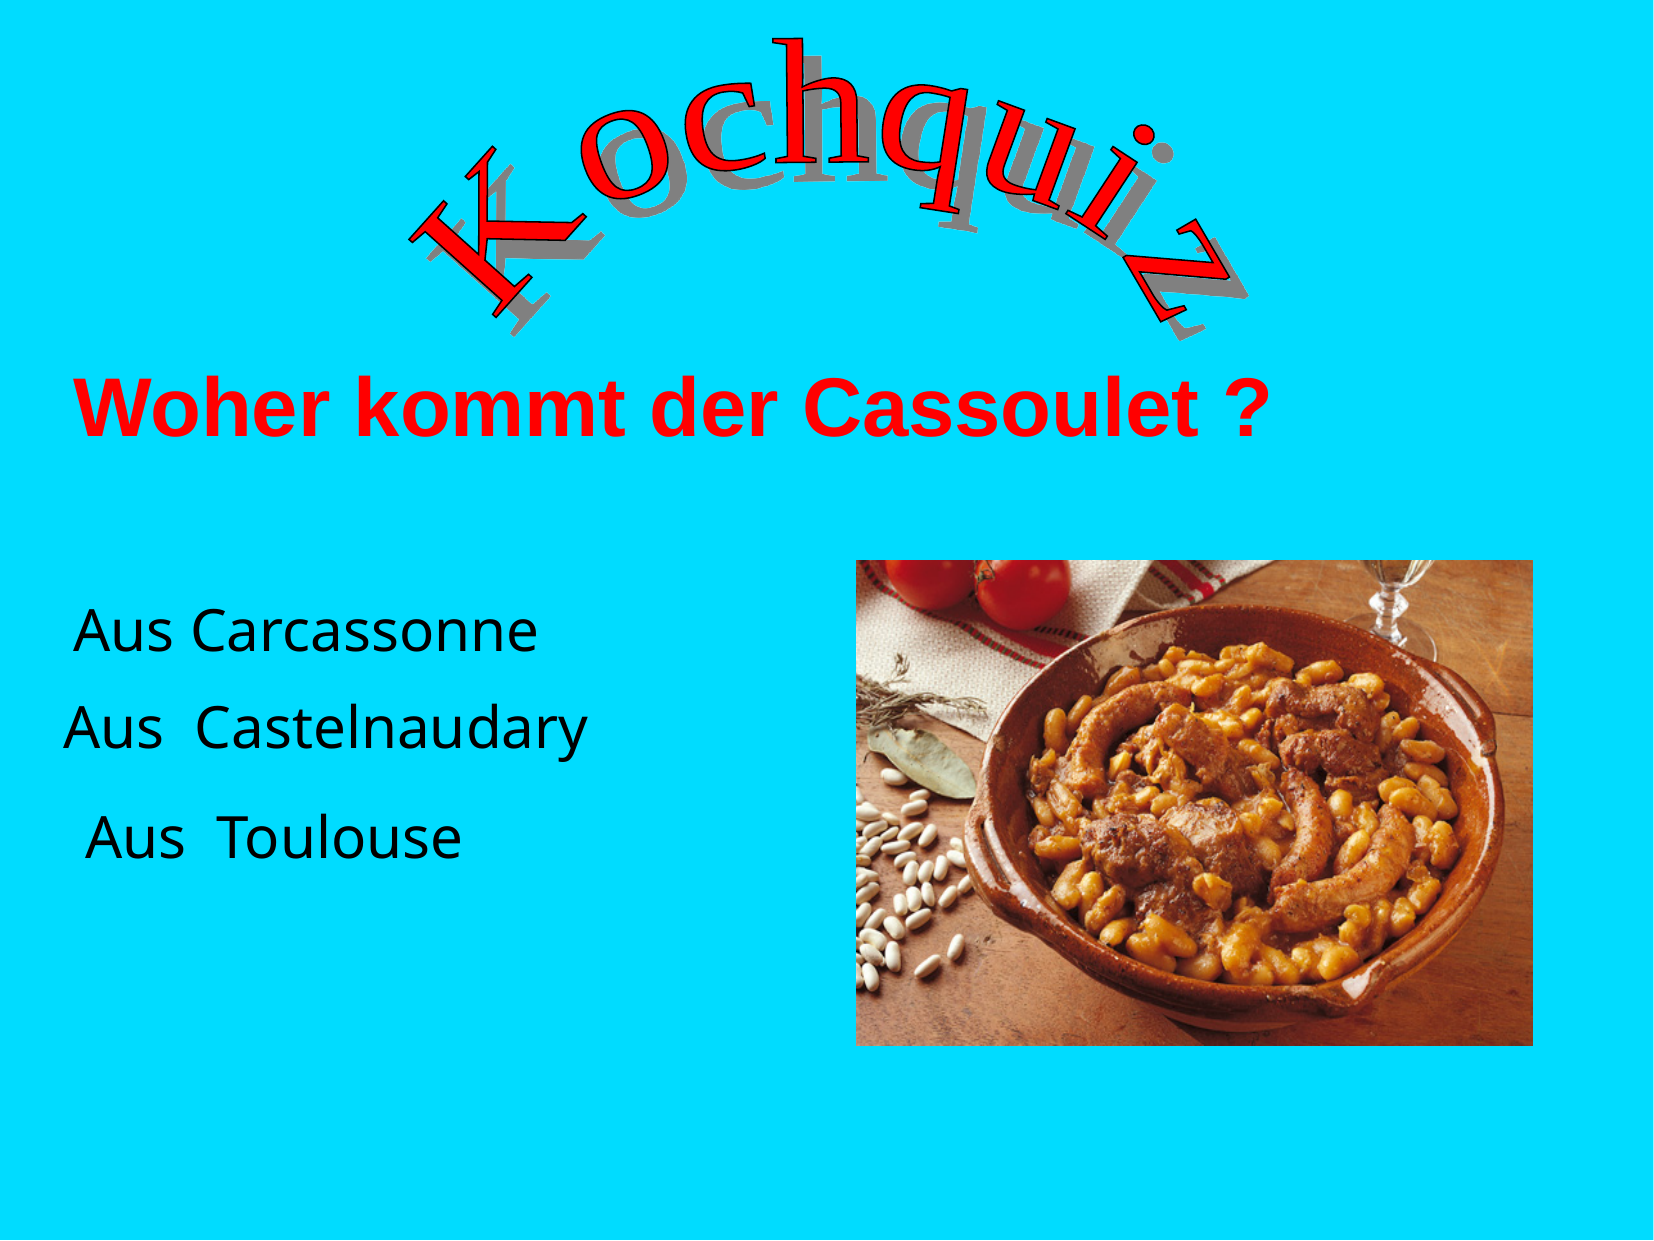

Kochquiz
Woher kommt der Cassoulet ?
Aus Carcassonne
Aus Castelnaudary
Aus Toulouse